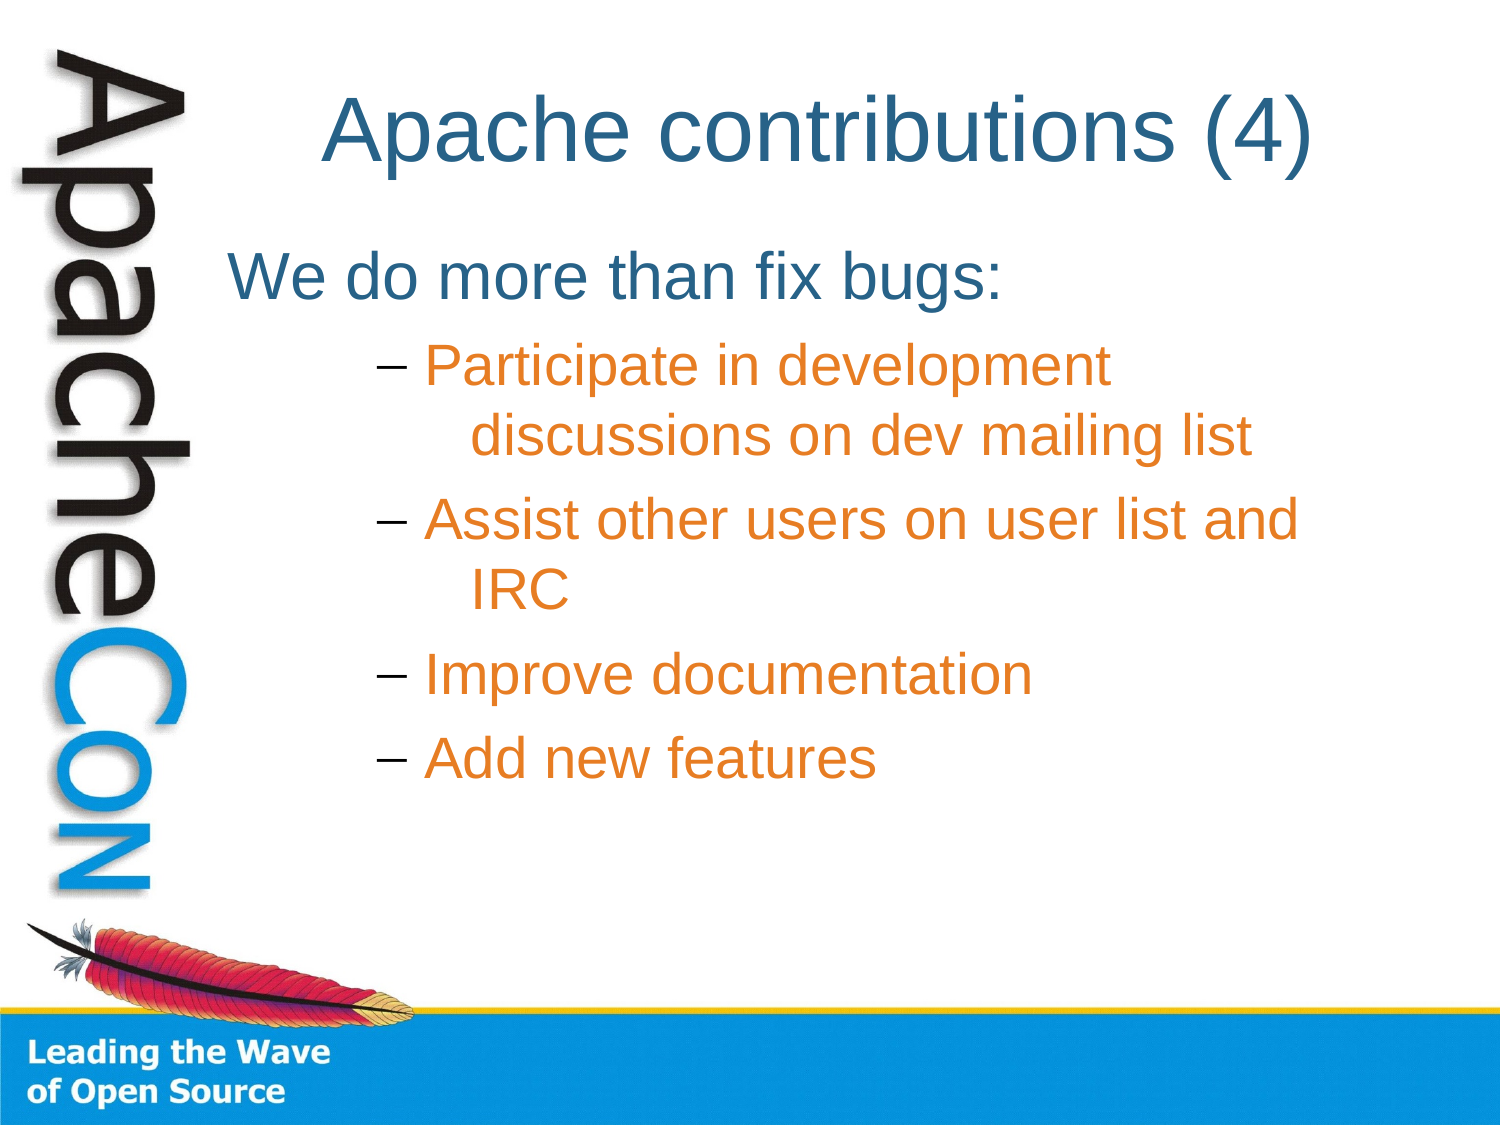

# Apache contributions (4)
We do more than fix bugs:
Participate in development discussions on dev mailing list
Assist other users on user list and IRC
Improve documentation
Add new features